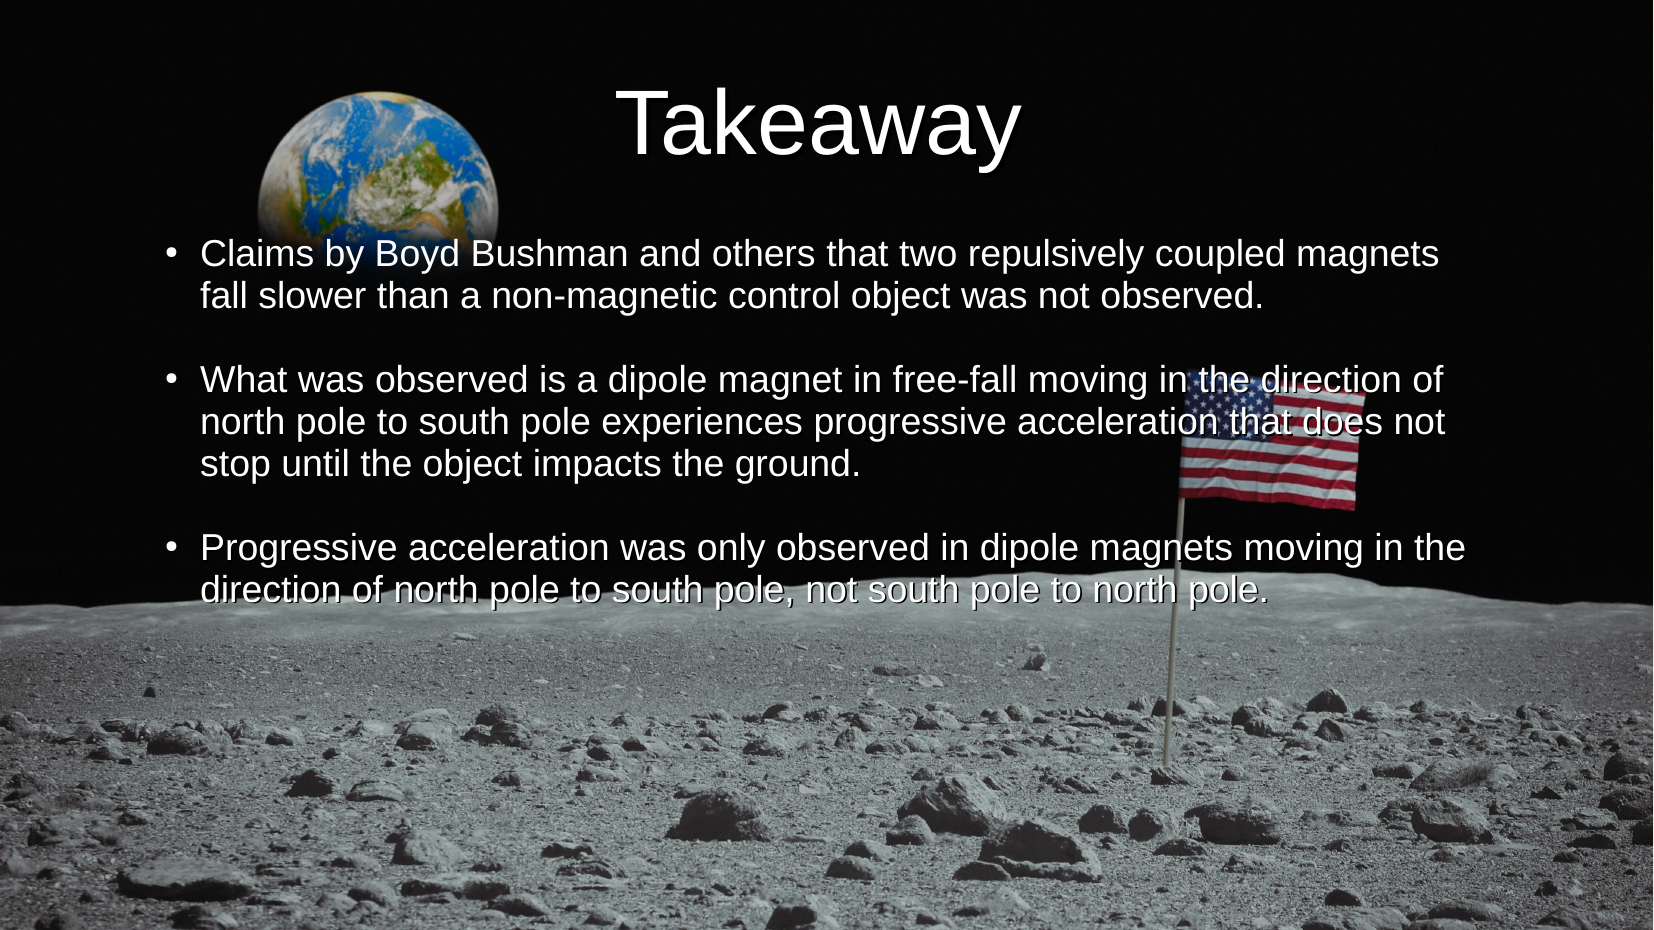

# Takeaway
Claims by Boyd Bushman and others that two repulsively coupled magnets fall slower than a non-magnetic control object was not observed.
What was observed is a dipole magnet in free-fall moving in the direction of north pole to south pole experiences progressive acceleration that does not stop until the object impacts the ground.
Progressive acceleration was only observed in dipole magnets moving in the direction of north pole to south pole, not south pole to north pole.